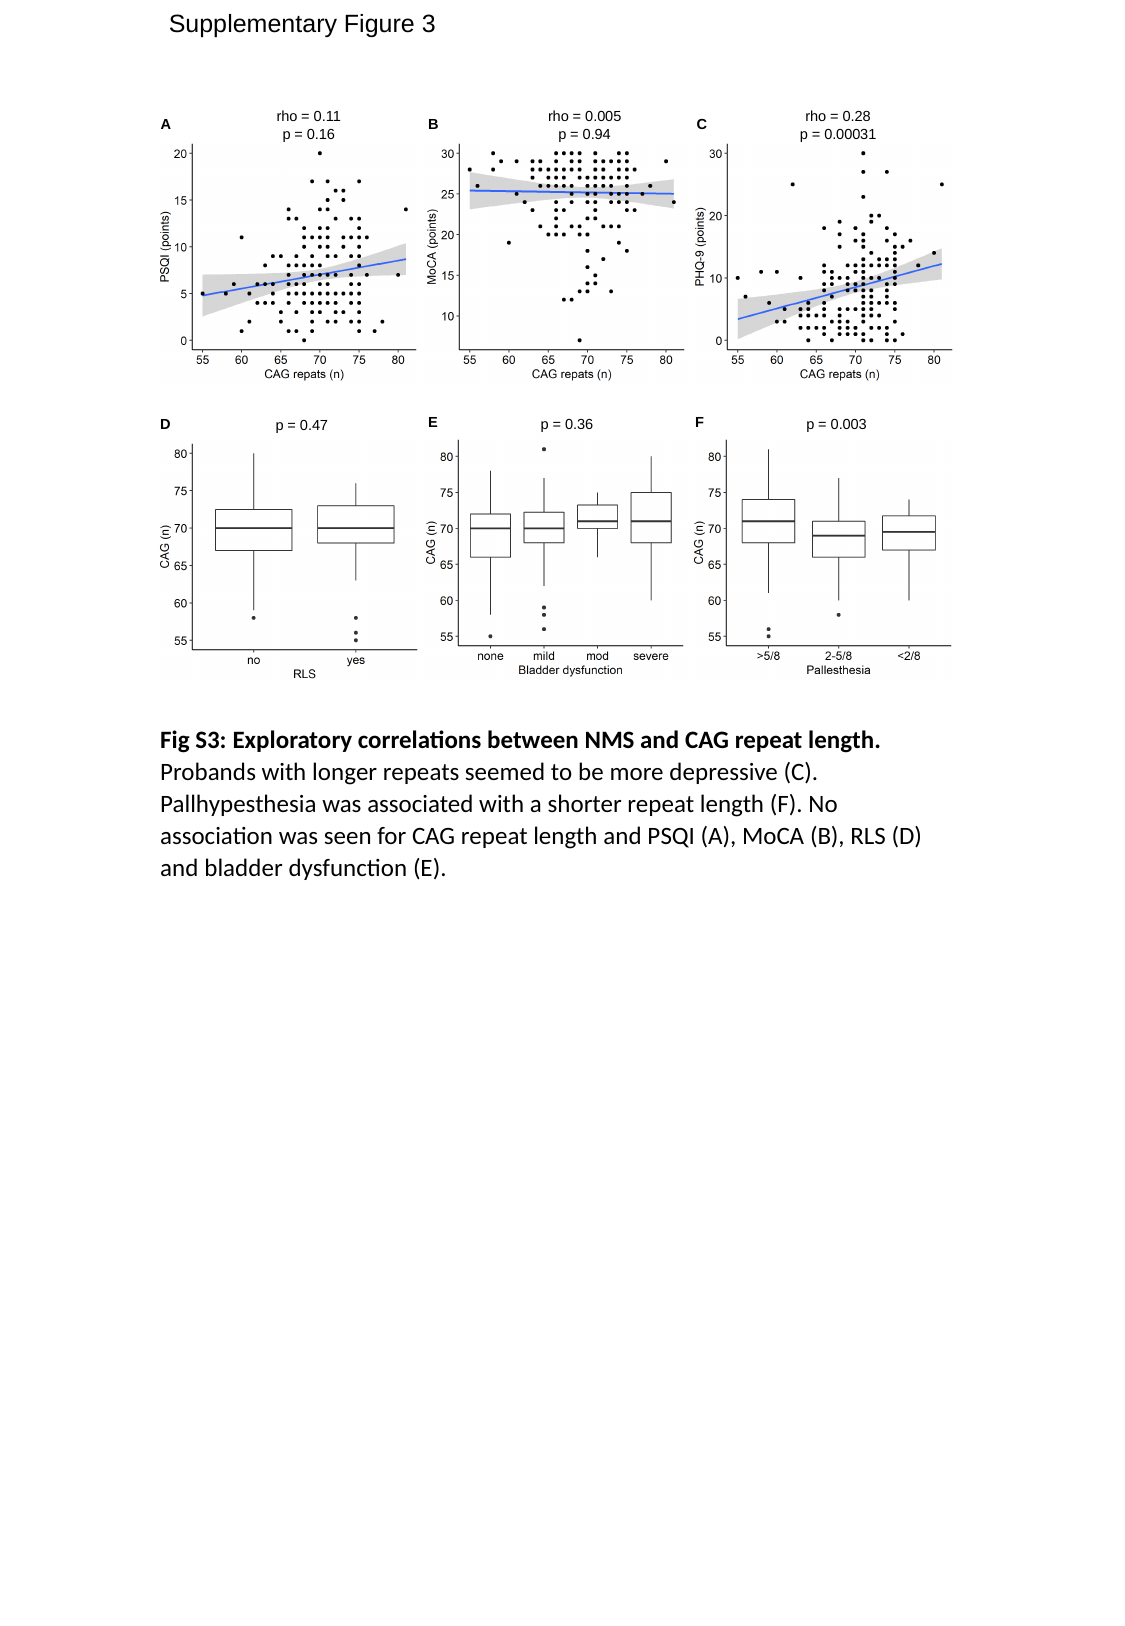

Supplementary Figure 3
rho = 0.11
p = 0.16
rho = 0.005
p = 0.94
rho = 0.28
p = 0.00031
A
B
C
E
F
D
p = 0.36
p = 0.003
p = 0.47
Fig S3: Exploratory correlations between NMS and CAG repeat length. Probands with longer repeats seemed to be more depressive (C). Pallhypesthesia was associated with a shorter repeat length (F). No association was seen for CAG repeat length and PSQI (A), MoCA (B), RLS (D) and bladder dysfunction (E).